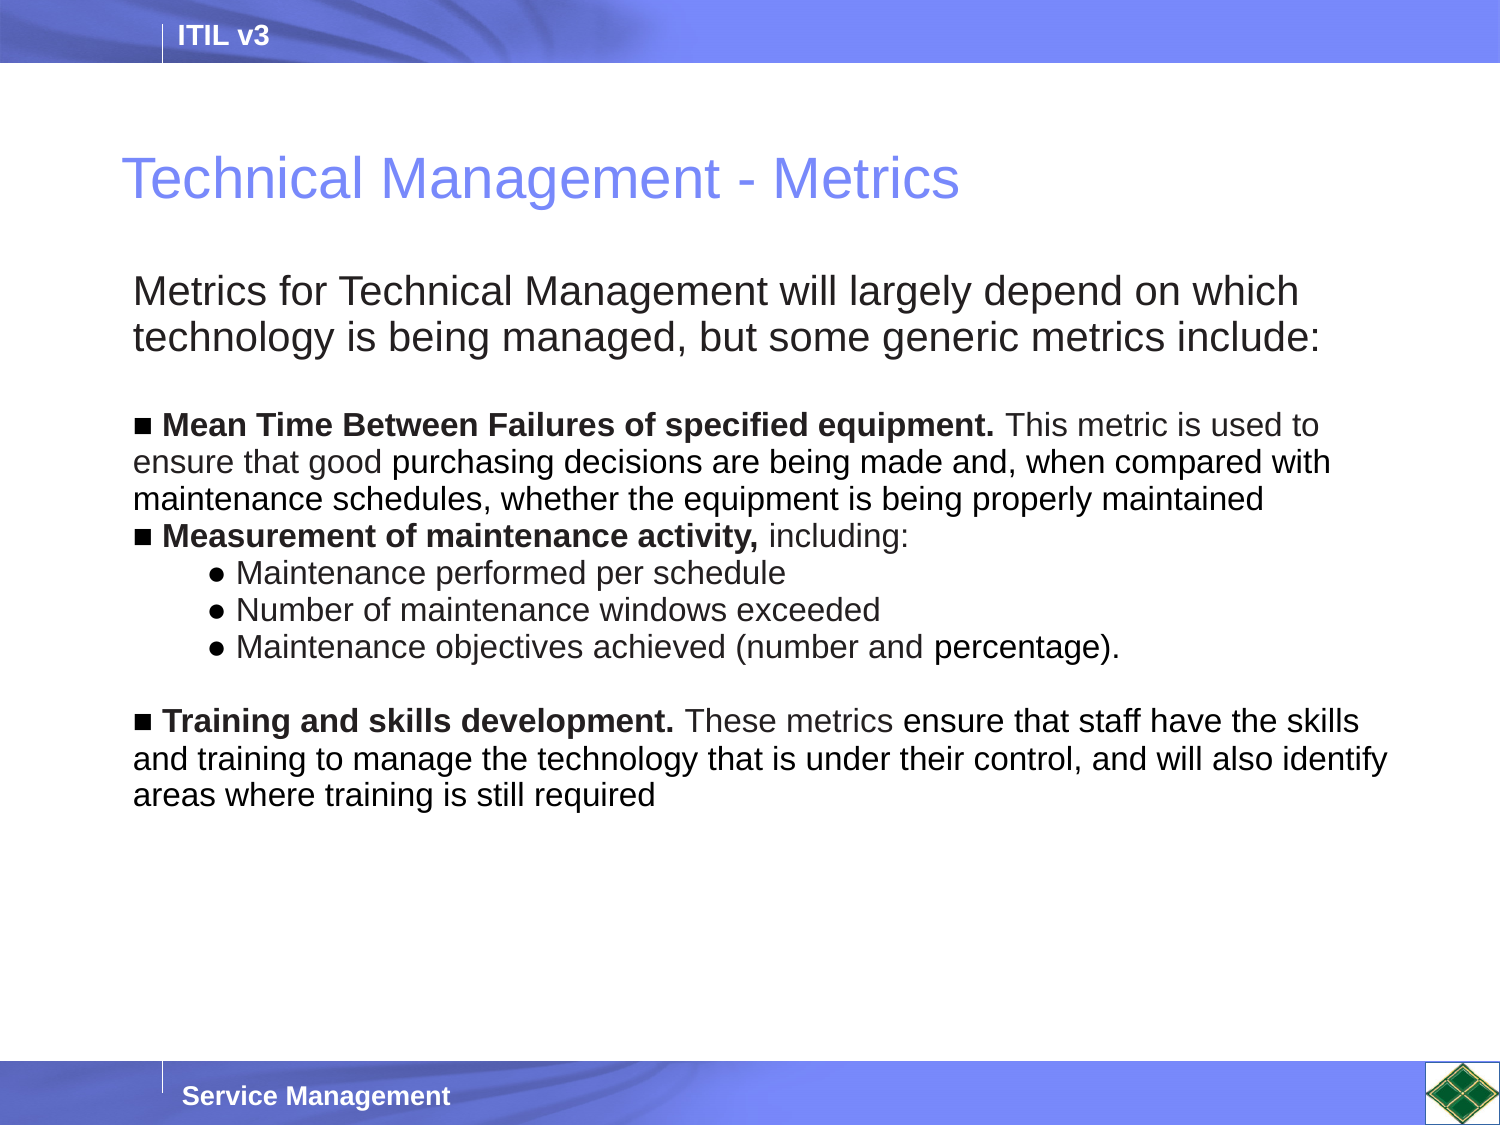

Technical Management - Metrics
Metrics for Technical Management will largely depend on which technology is being managed, but some generic metrics include:
■ Mean Time Between Failures of specified equipment. This metric is used to ensure that good purchasing decisions are being made and, when compared with maintenance schedules, whether the equipment is being properly maintained
■ Measurement of maintenance activity, including:
	● Maintenance performed per schedule
	● Number of maintenance windows exceeded
	● Maintenance objectives achieved (number and percentage).
■ Training and skills development. These metrics ensure that staff have the skills and training to manage the technology that is under their control, and will also identify areas where training is still required